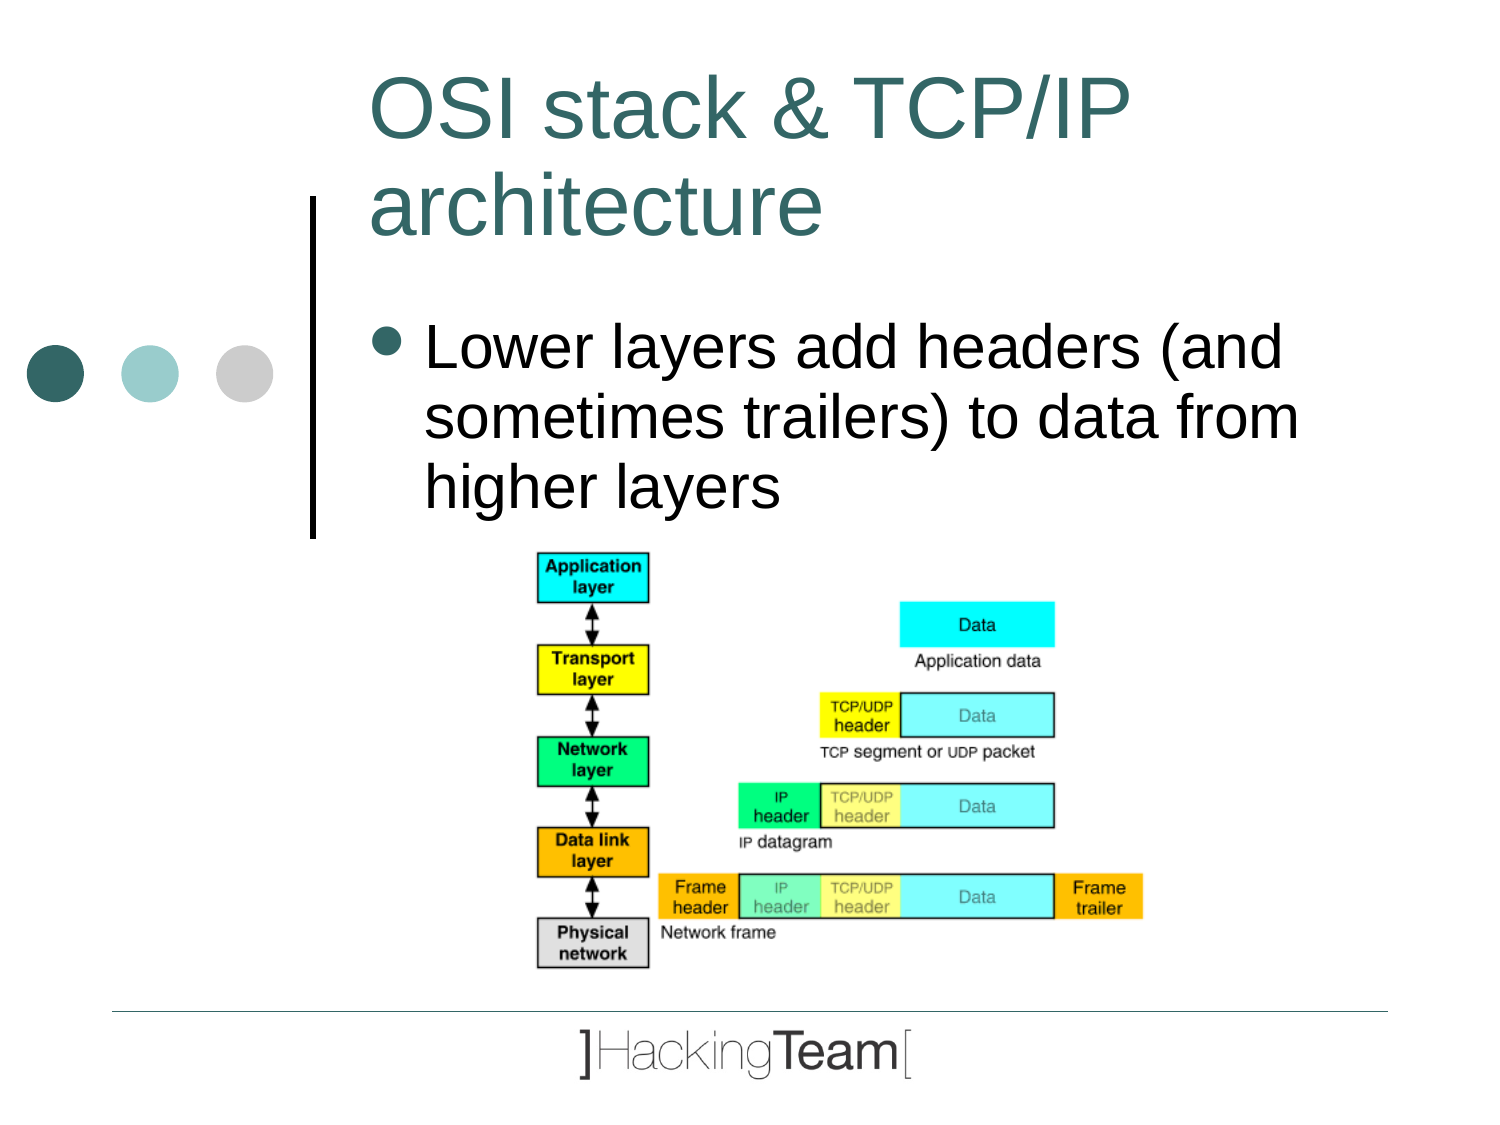

# OSI stack & TCP/IP architecture
Lower layers add headers (and sometimes trailers) to data from higher layers